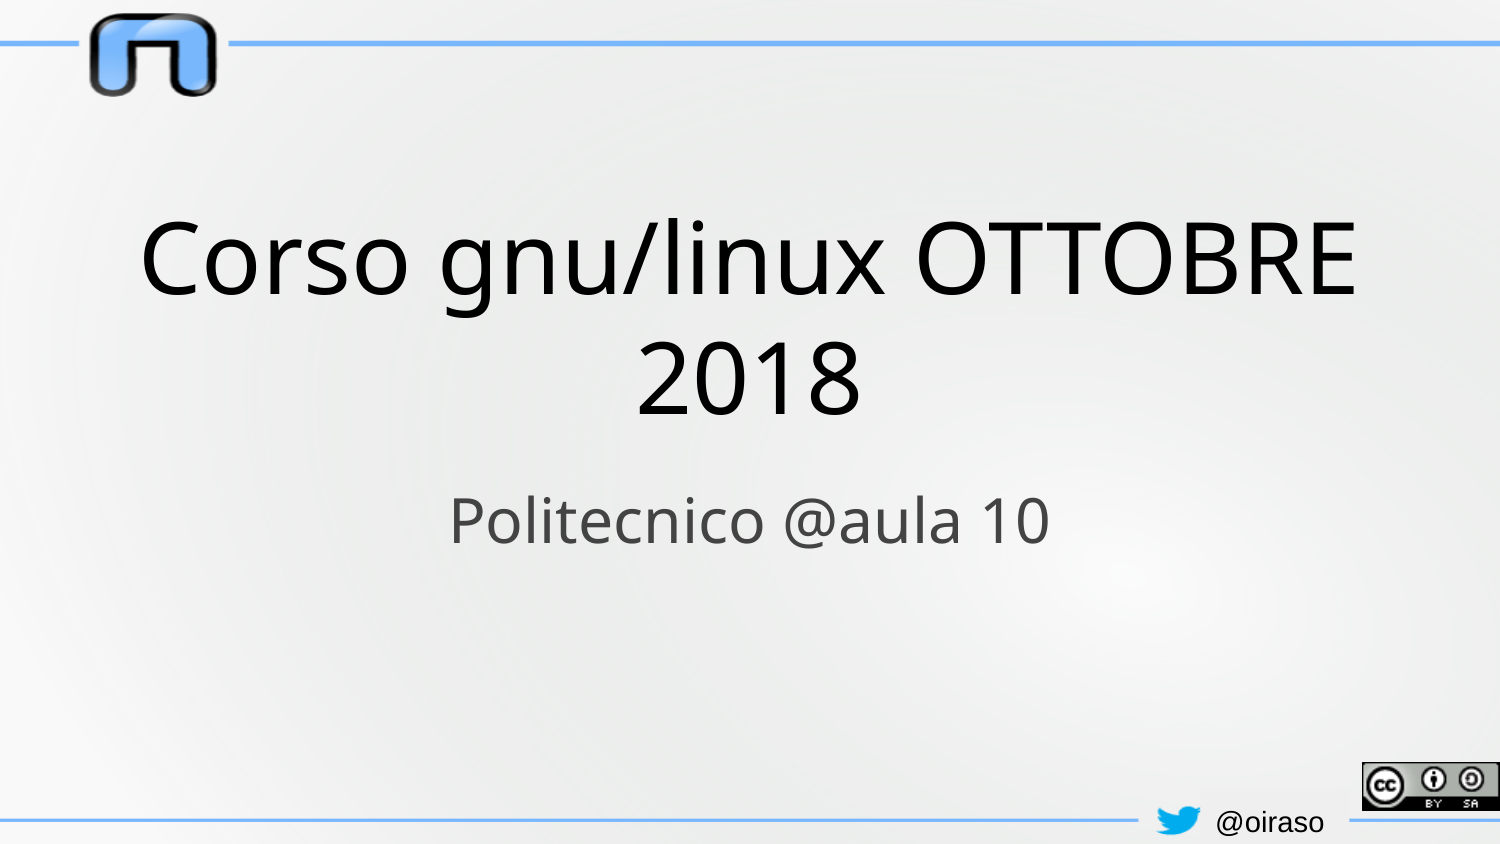

Corso gnu/linux OTTOBRE 2018
# Politecnico @aula 10
@oirasor